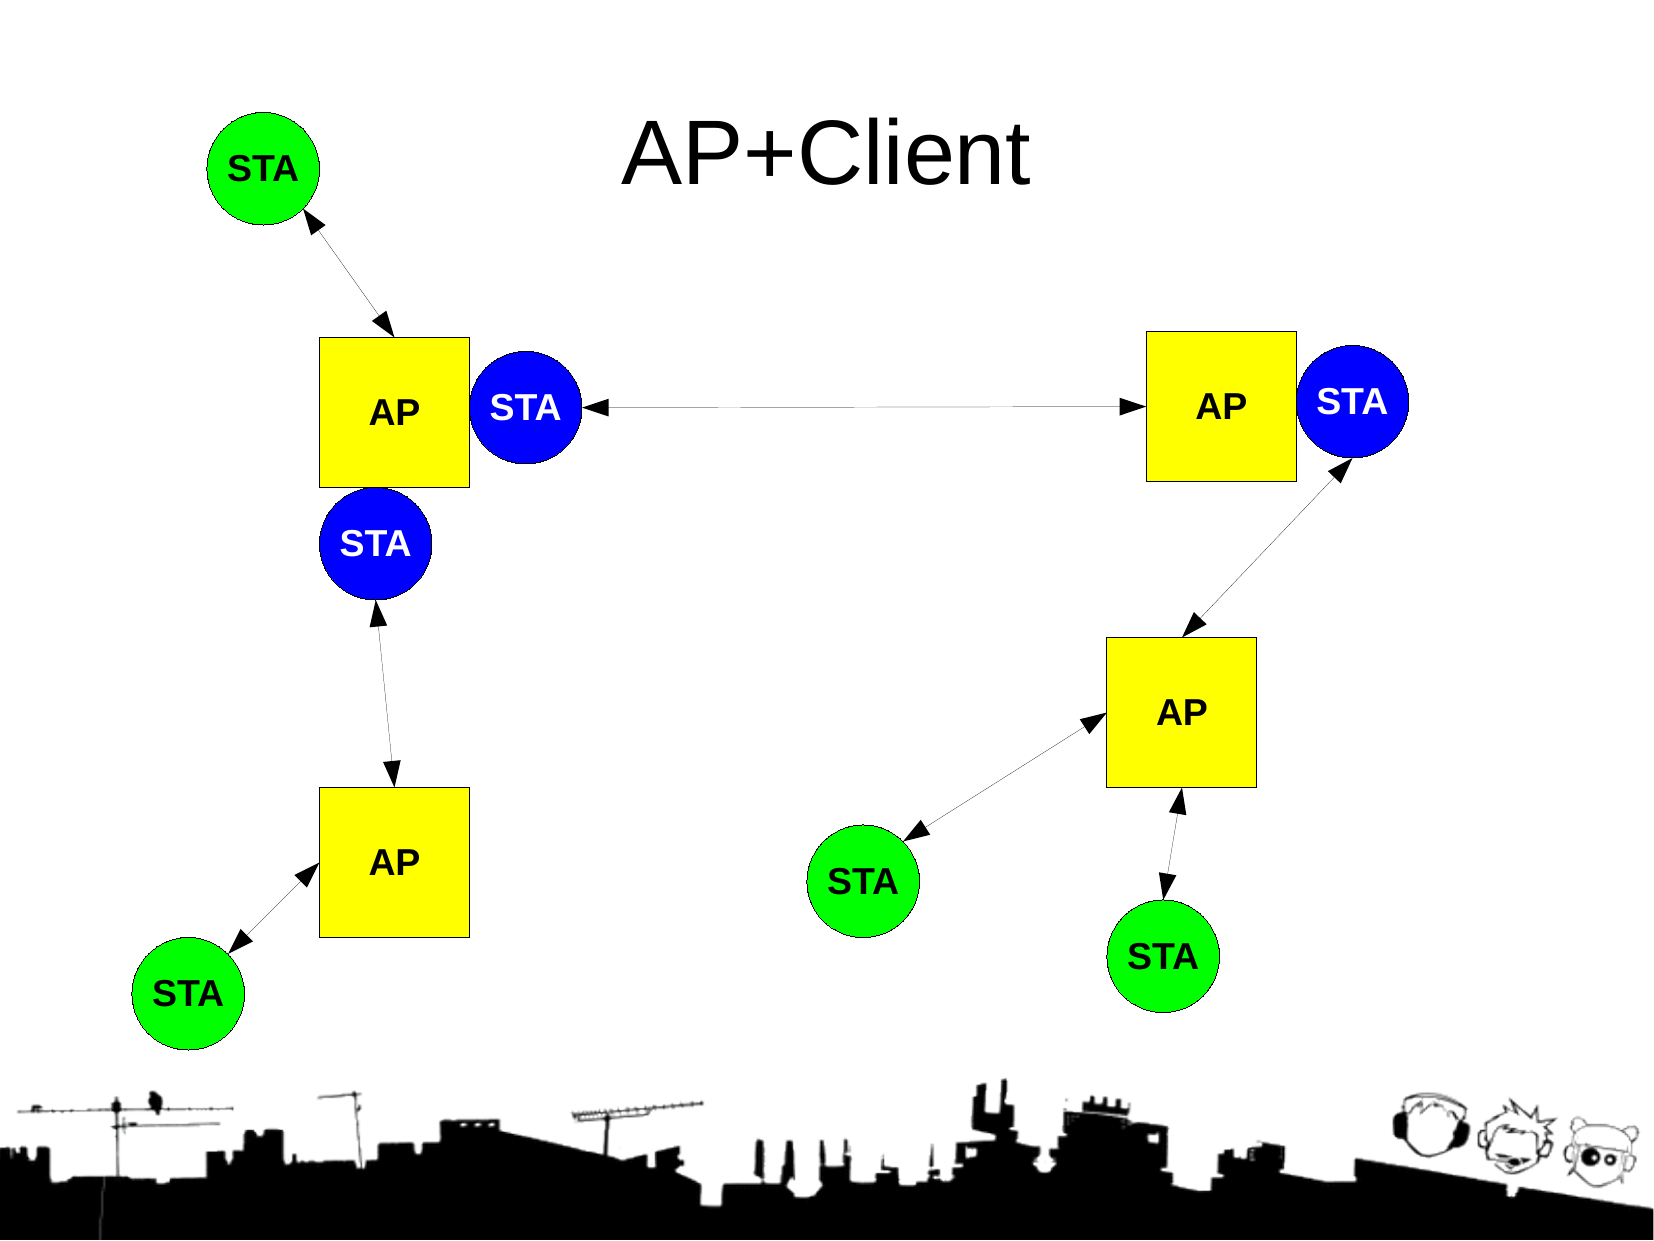

# AP+Client
STA
AP
AP
STA
STA
STA
AP
AP
STA
STA
STA